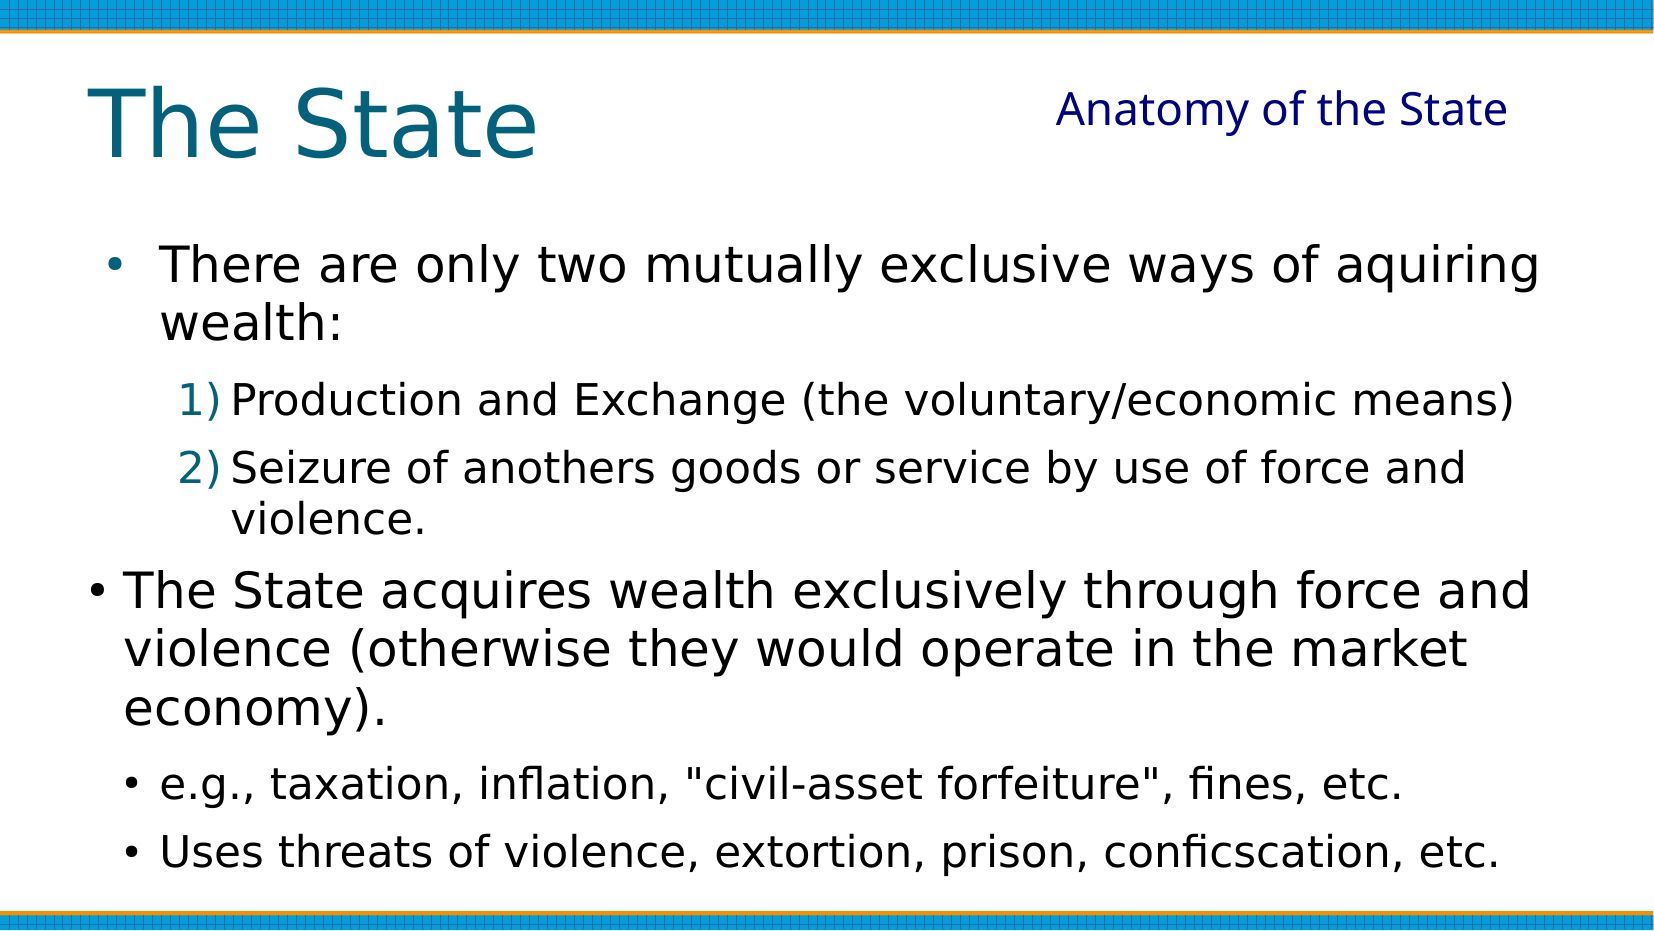

# The State
Anatomy of the State
There are only two mutually exclusive ways of aquiring wealth:
Production and Exchange (the voluntary/economic means)
Seizure of anothers goods or service by use of force and violence.
The State acquires wealth exclusively through force and violence (otherwise they would operate in the market economy).
e.g., taxation, inflation, "civil-asset forfeiture", fines, etc.
Uses threats of violence, extortion, prison, conficscation, etc.